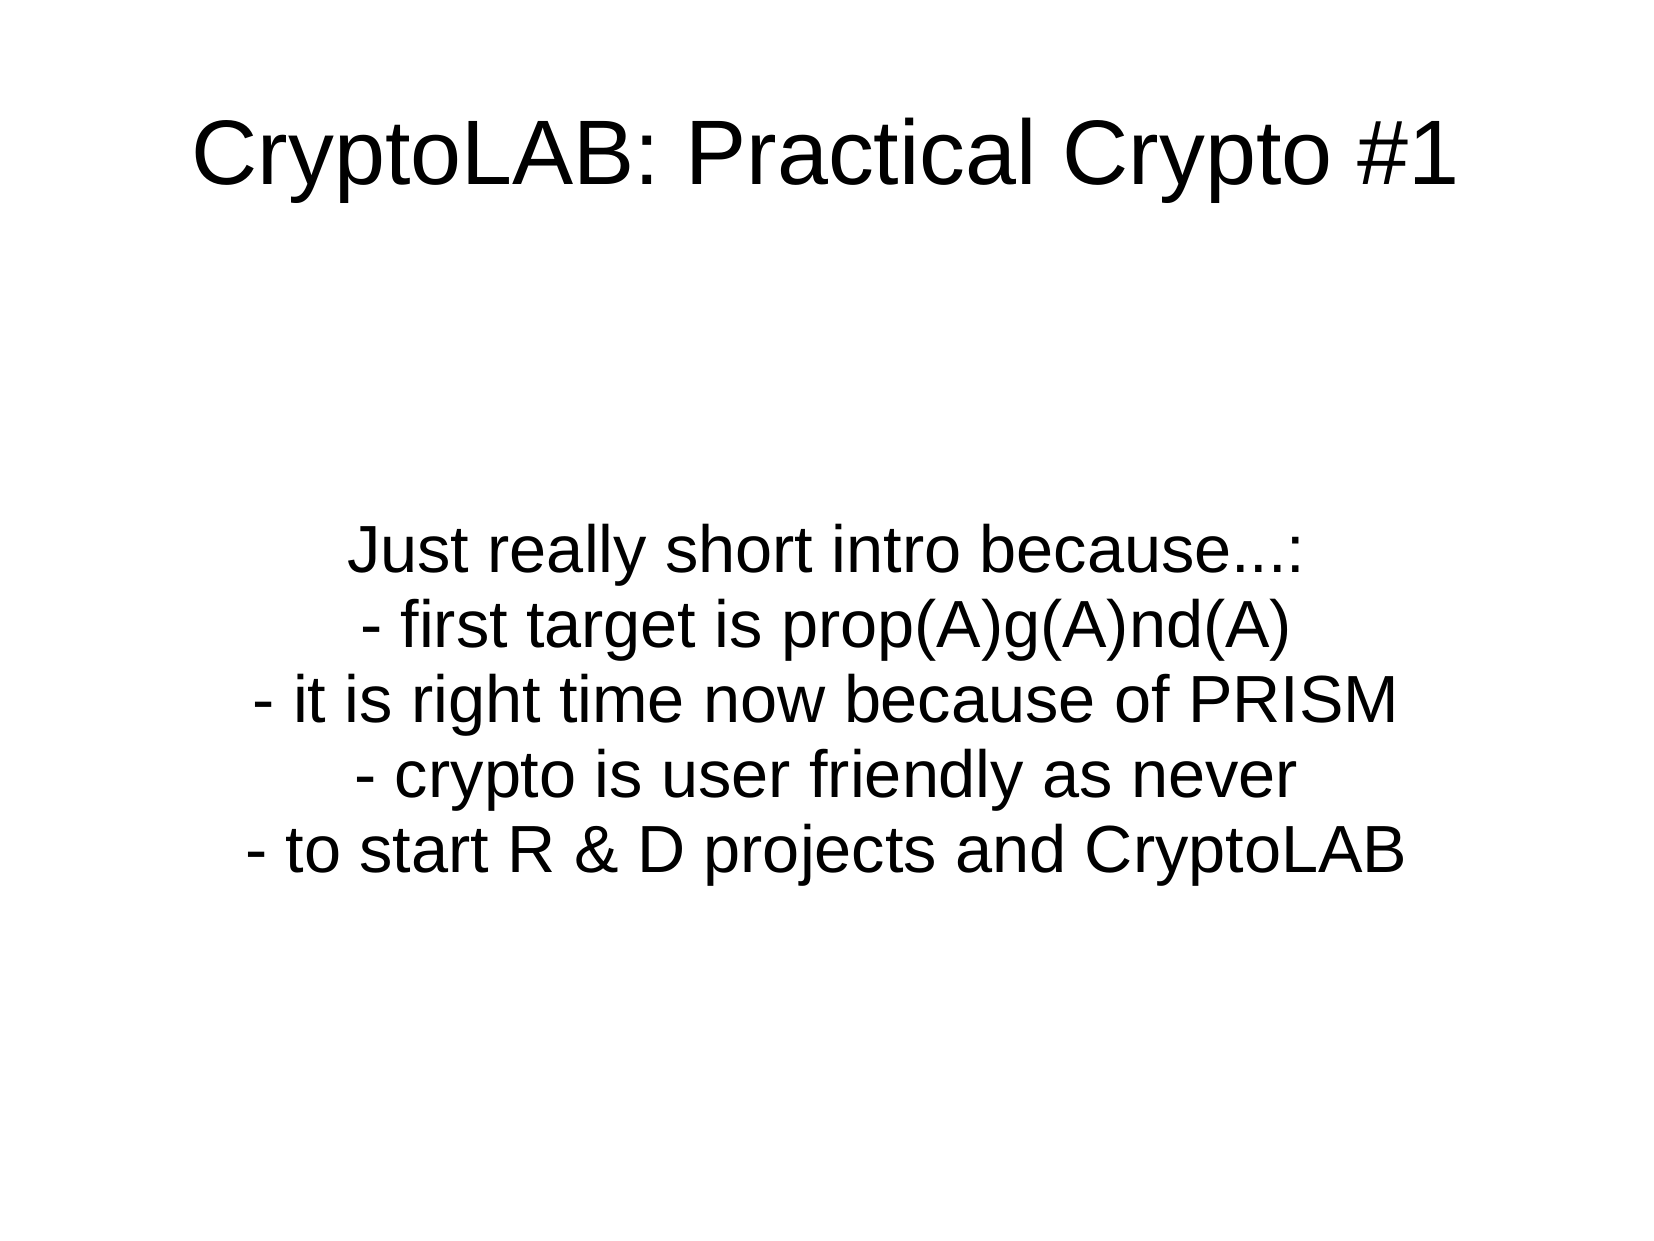

# CryptoLAB: Practical Crypto #1
Just really short intro because...:
- first target is prop(A)g(A)nd(A)
- it is right time now because of PRISM
- crypto is user friendly as never
- to start R & D projects and CryptoLAB